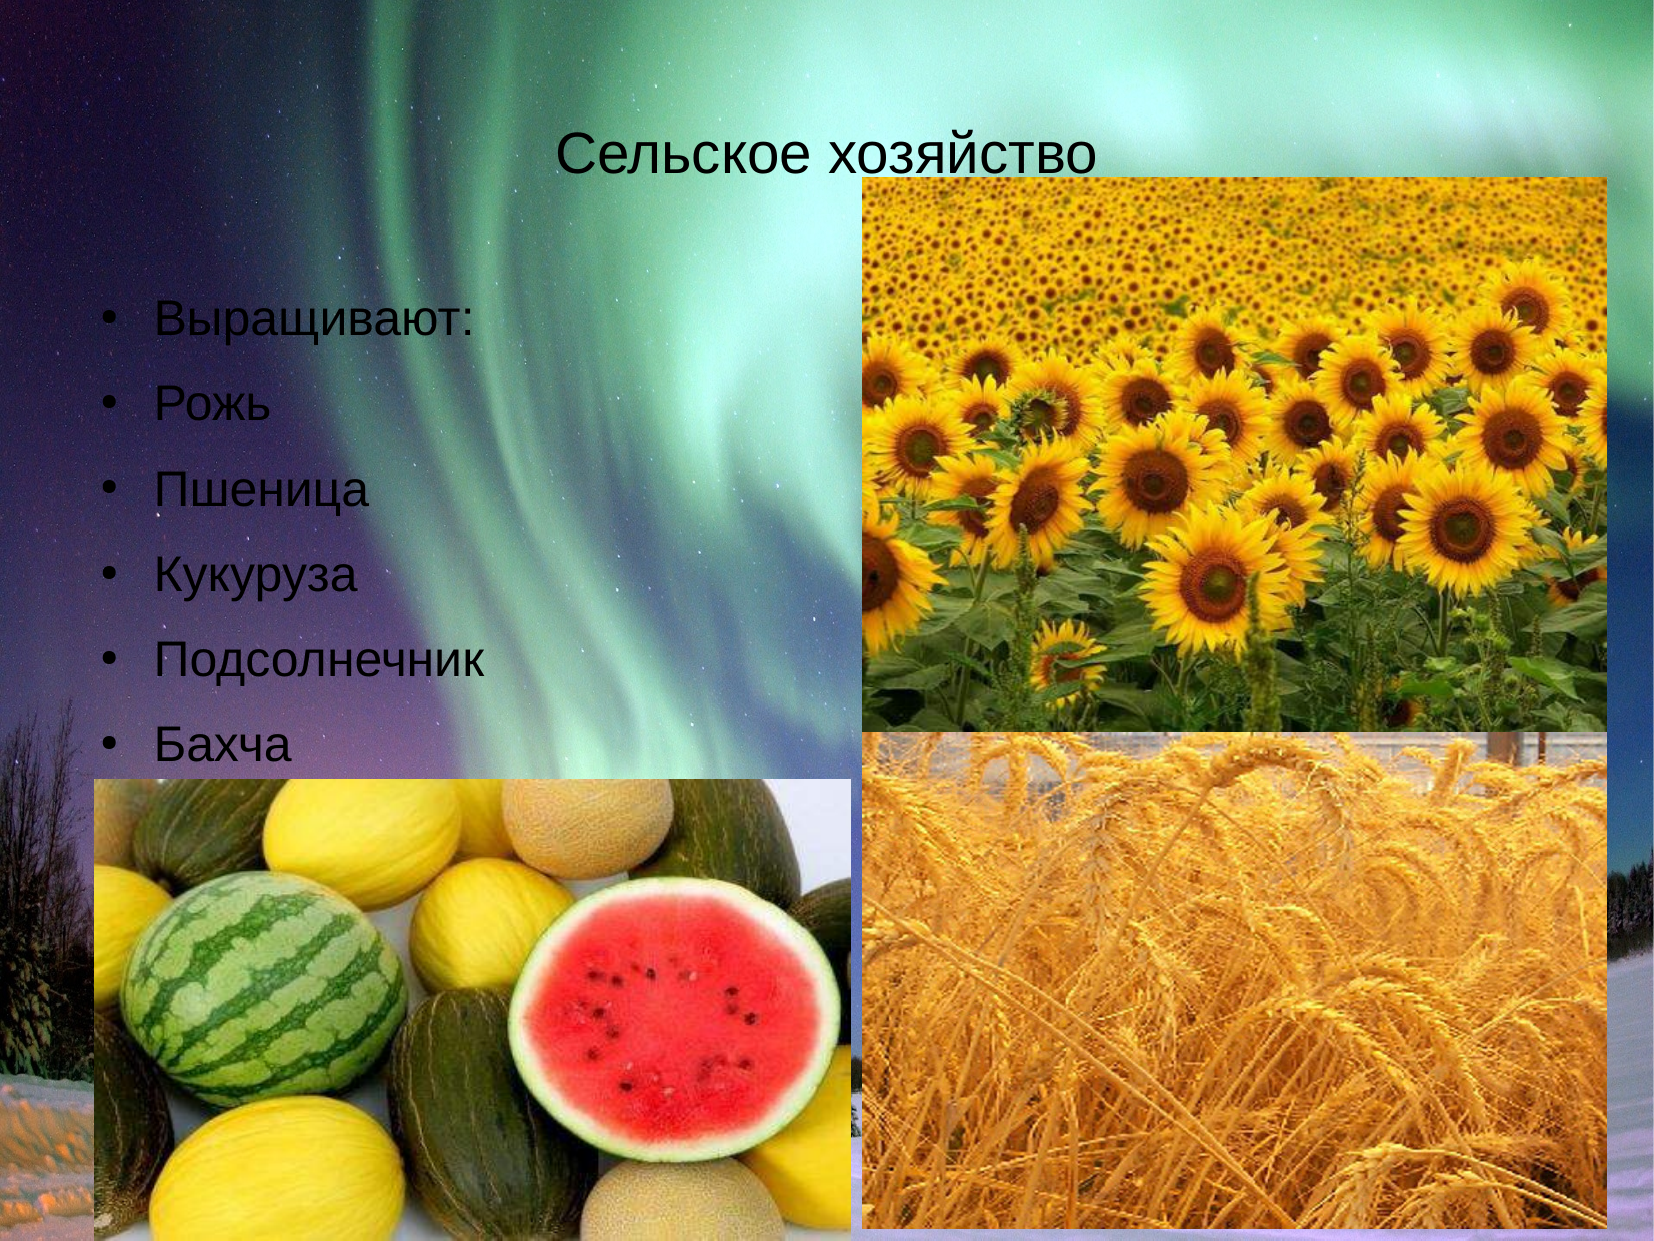

# Сельское хозяйство
Выращивают:
Рожь
Пшеница
Кукуруза
Подсолнечник
Бахча